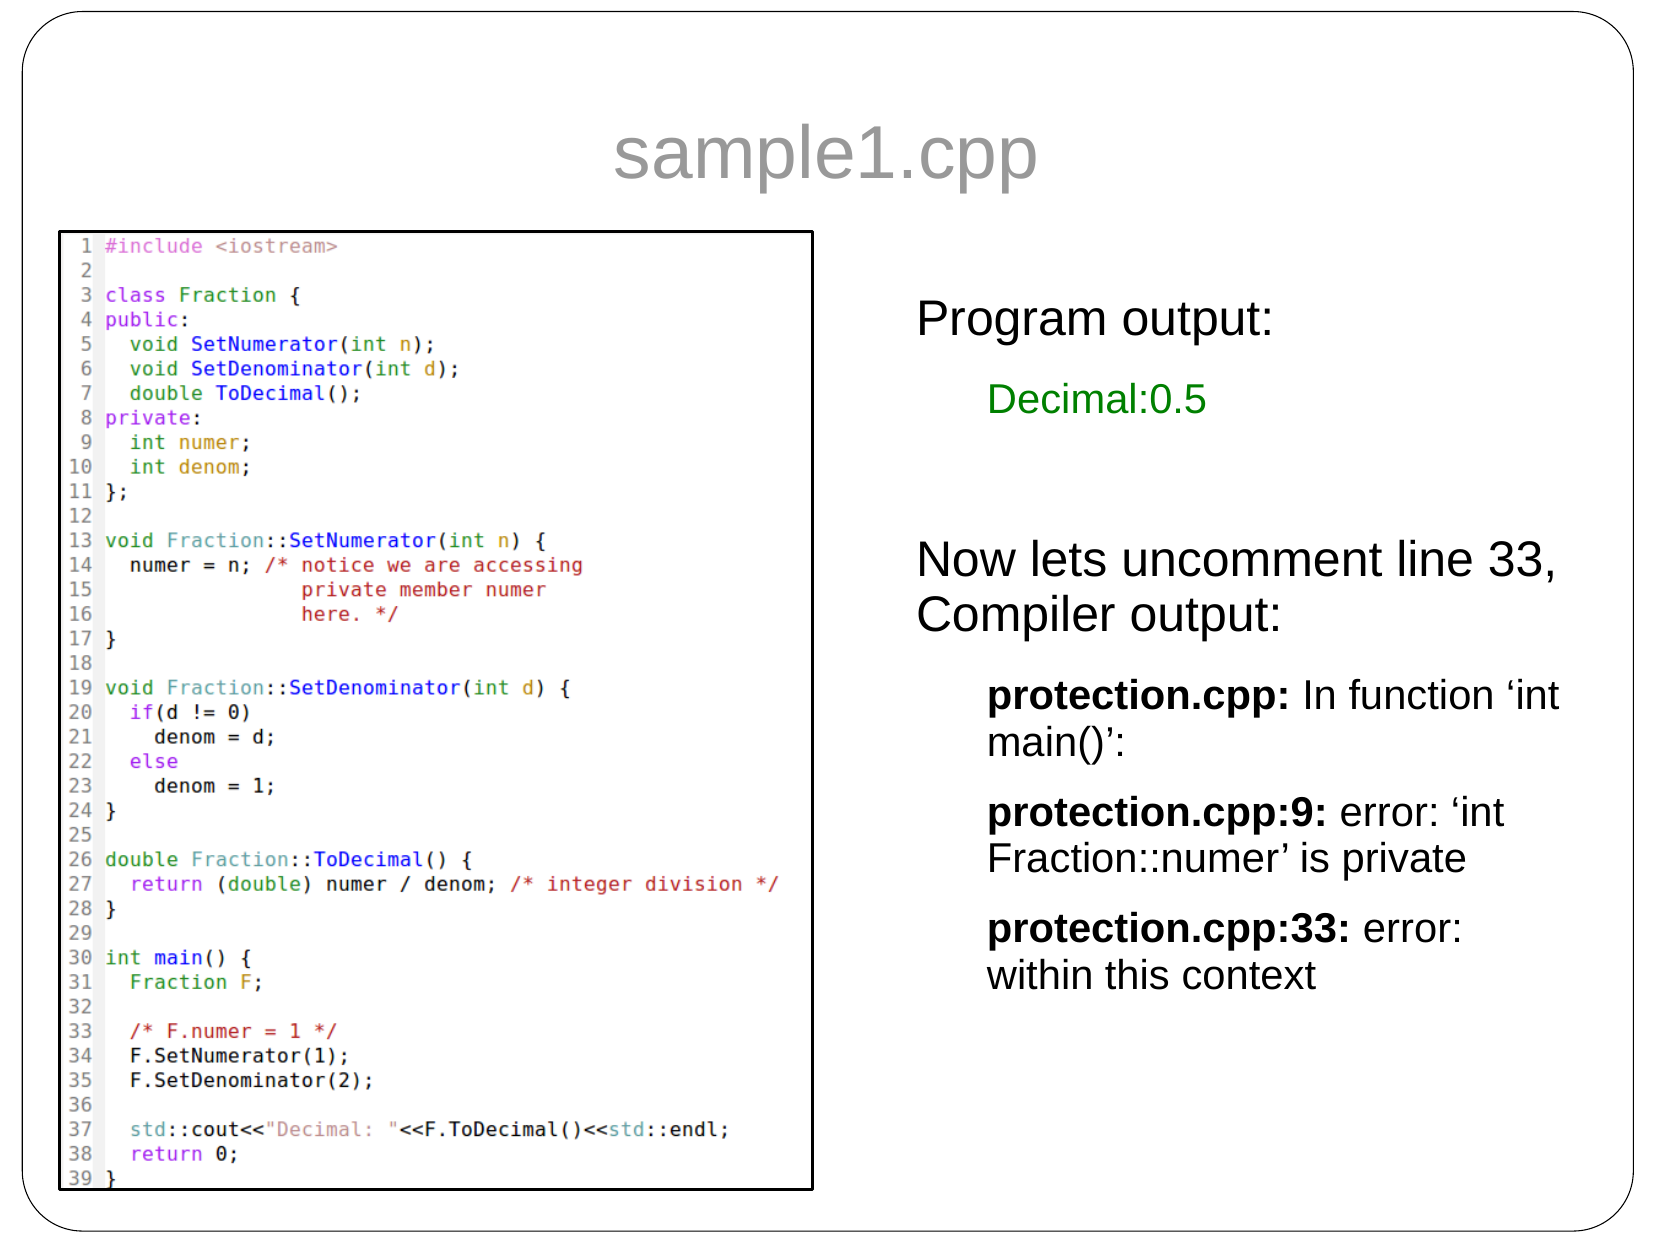

# sample1.cpp
Program output:
Decimal:0.5
Now lets uncomment line 33, Compiler output:
protection.cpp: In function ‘int main()’:
protection.cpp:9: error: ‘int Fraction::numer’ is private
protection.cpp:33: error: within this context